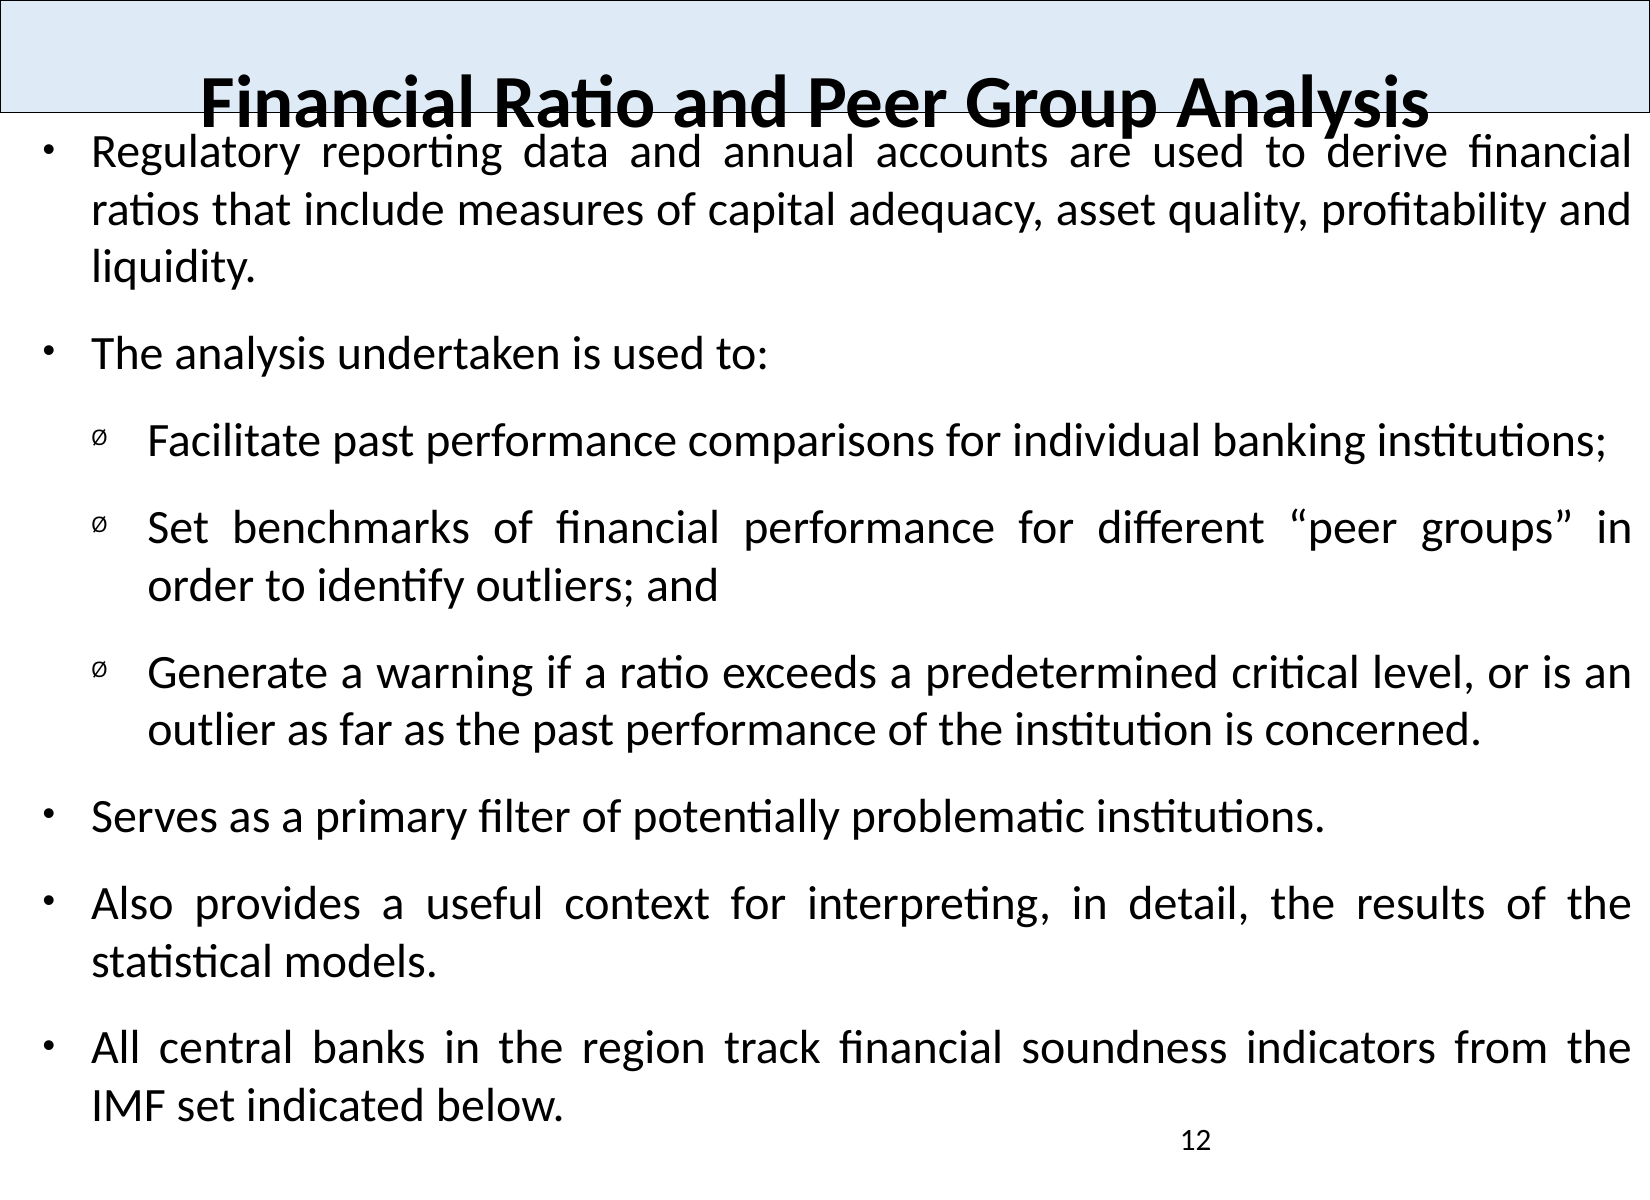

# Financial Ratio and Peer Group Analysis
Regulatory reporting data and annual accounts are used to derive financial ratios that include measures of capital adequacy, asset quality, profitability and liquidity.
The analysis undertaken is used to:
Facilitate past performance comparisons for individual banking institutions;
Set benchmarks of financial performance for different “peer groups” in order to identify outliers; and
Generate a warning if a ratio exceeds a predetermined critical level, or is an outlier as far as the past performance of the institution is concerned.
Serves as a primary filter of potentially problematic institutions.
Also provides a useful context for interpreting, in detail, the results of the statistical models.
All central banks in the region track financial soundness indicators from the IMF set indicated below.